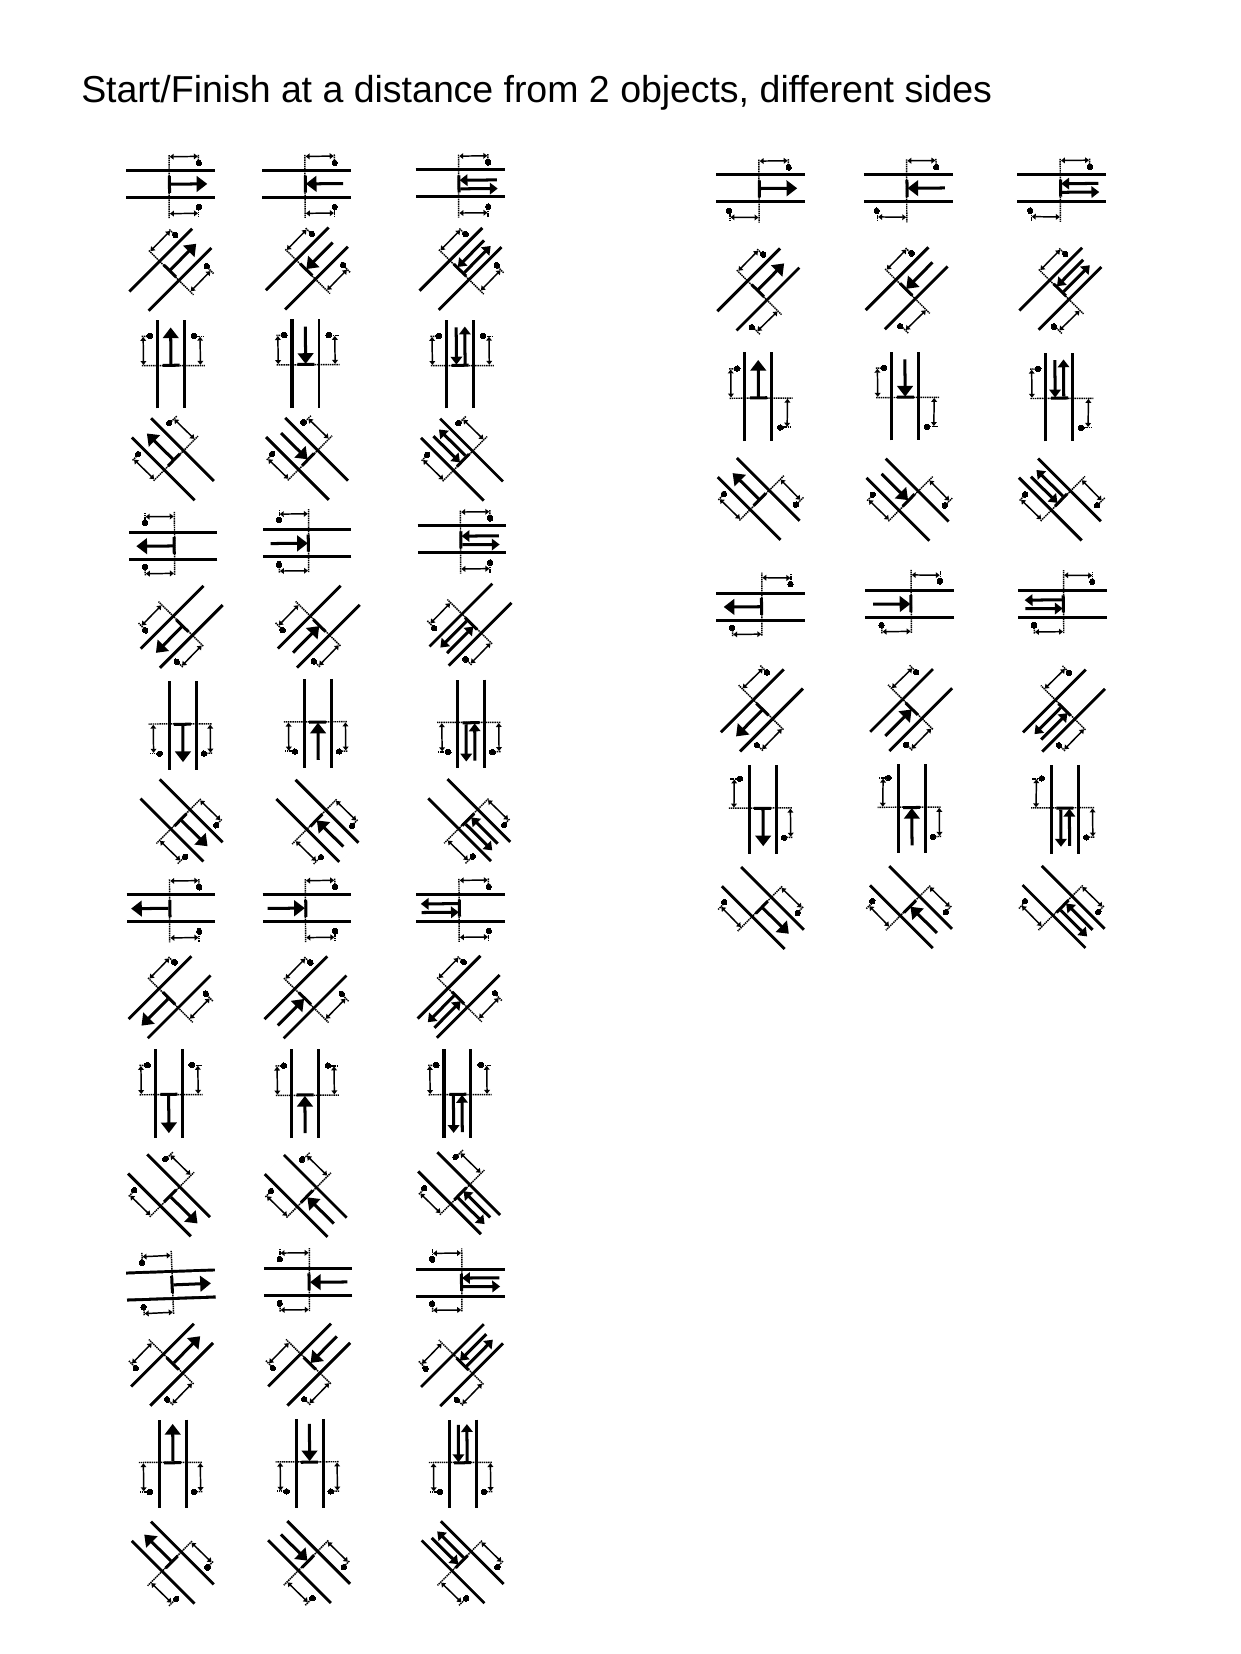

Start/Finish at a distance from 2 objects, different sides